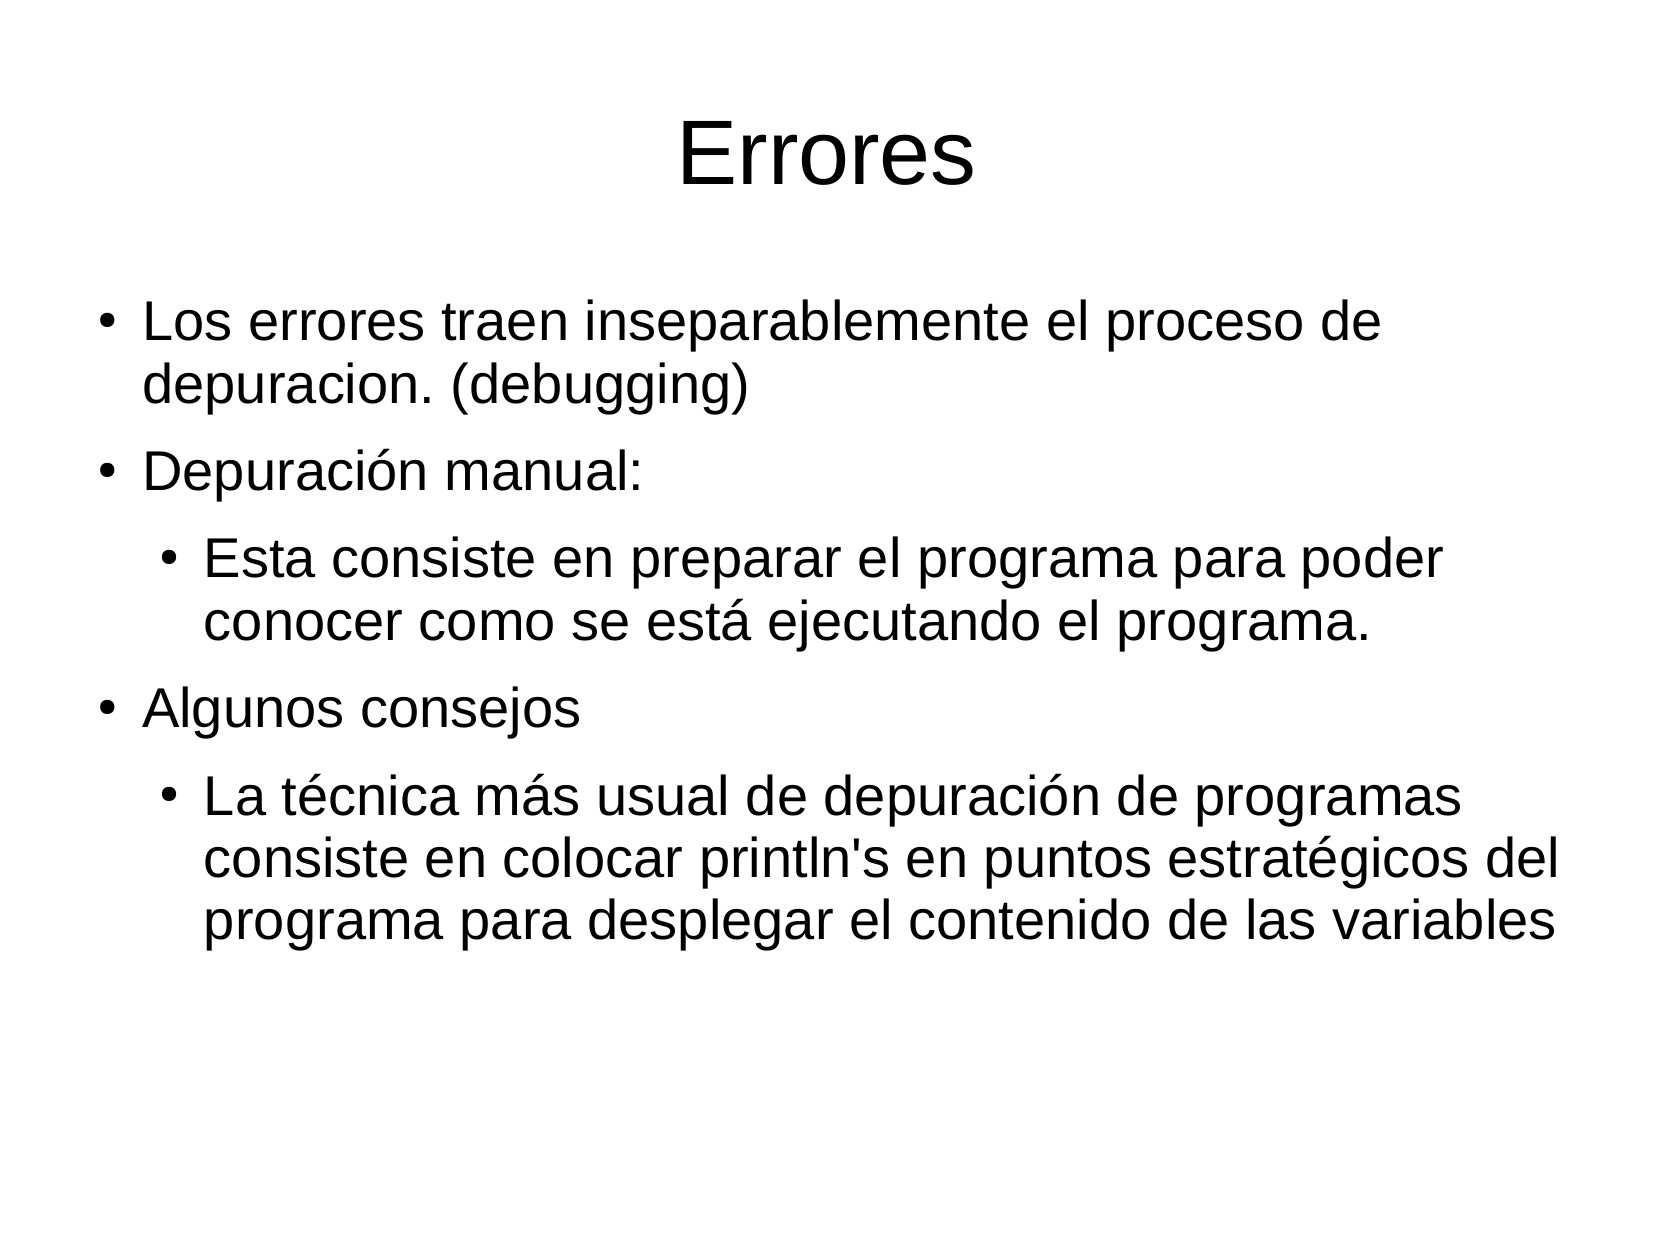

# Errores
Los errores traen inseparablemente el proceso de depuracion. (debugging)
Depuración manual:
Esta consiste en preparar el programa para poder conocer como se está ejecutando el programa.
Algunos consejos
La técnica más usual de depuración de programas consiste en colocar println's en puntos estratégicos del programa para desplegar el contenido de las variables